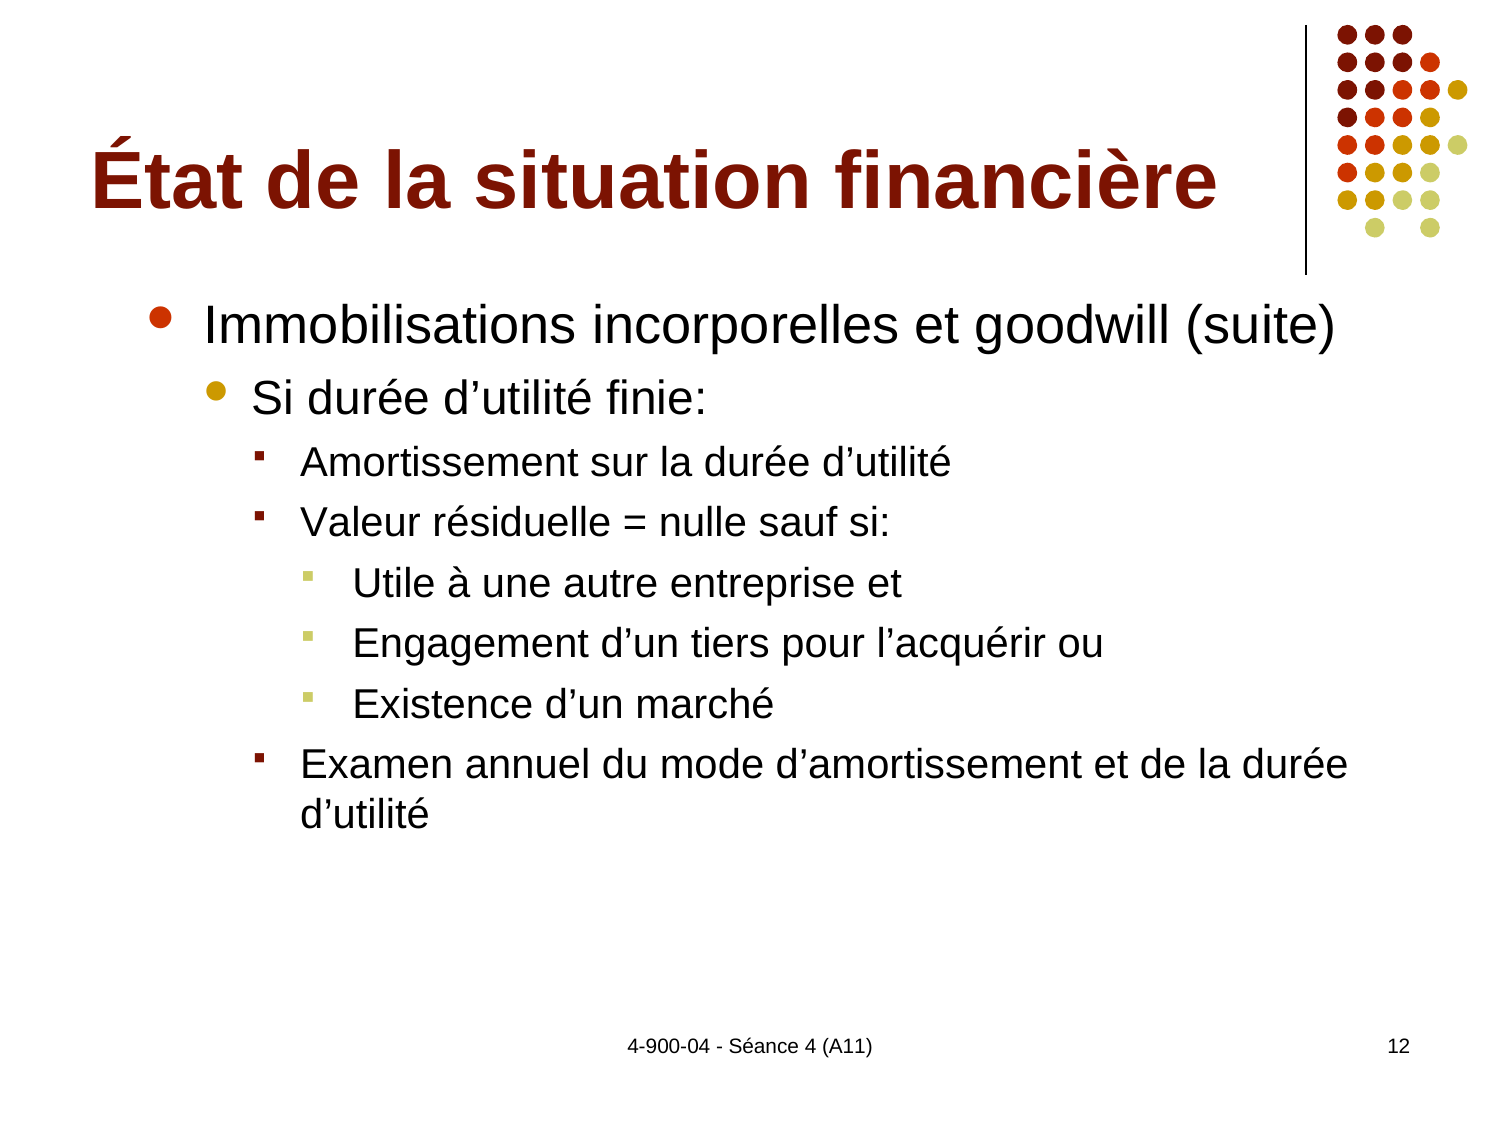

# État de la situation financière
Immobilisations incorporelles et goodwill (suite)
Si durée d’utilité finie:
Amortissement sur la durée d’utilité
Valeur résiduelle = nulle sauf si:
Utile à une autre entreprise et
Engagement d’un tiers pour l’acquérir ou
Existence d’un marché
Examen annuel du mode d’amortissement et de la durée d’utilité
4-900-04 - Séance 4 (A11)